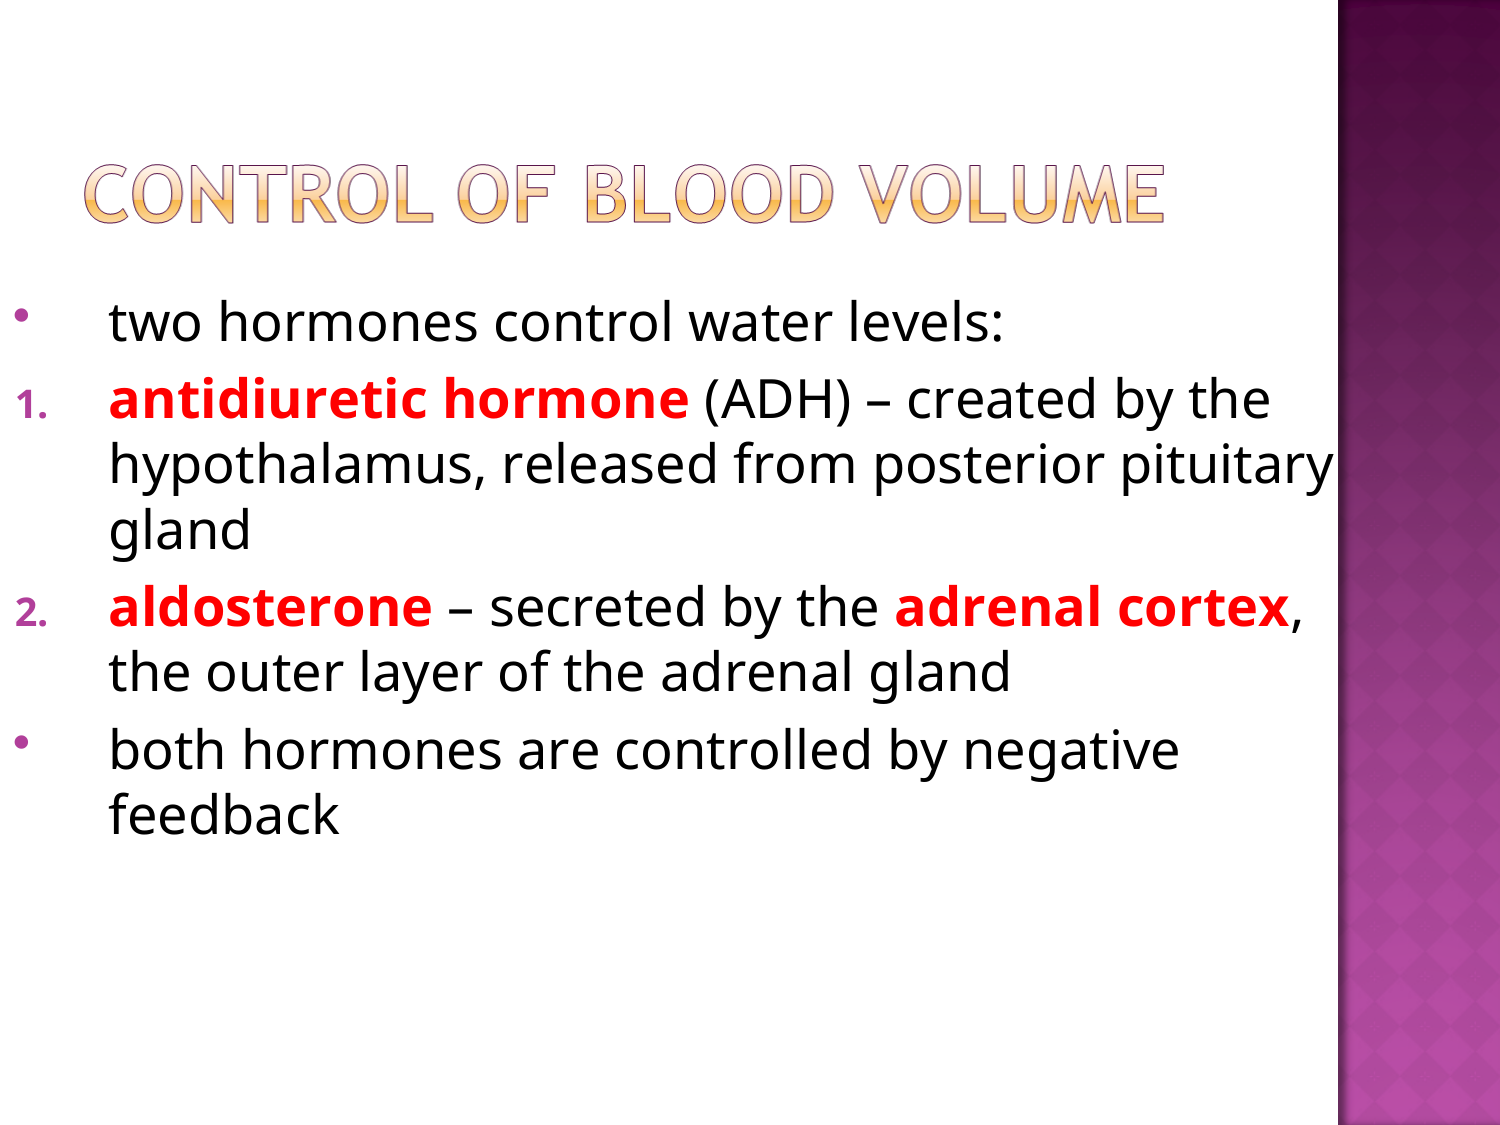

# two hormones control water levels:
antidiuretic hormone (ADH) – created by the hypothalamus, released from posterior pituitary gland
aldosterone – secreted by the adrenal cortex, the outer layer of the adrenal gland
both hormones are controlled by negative feedback